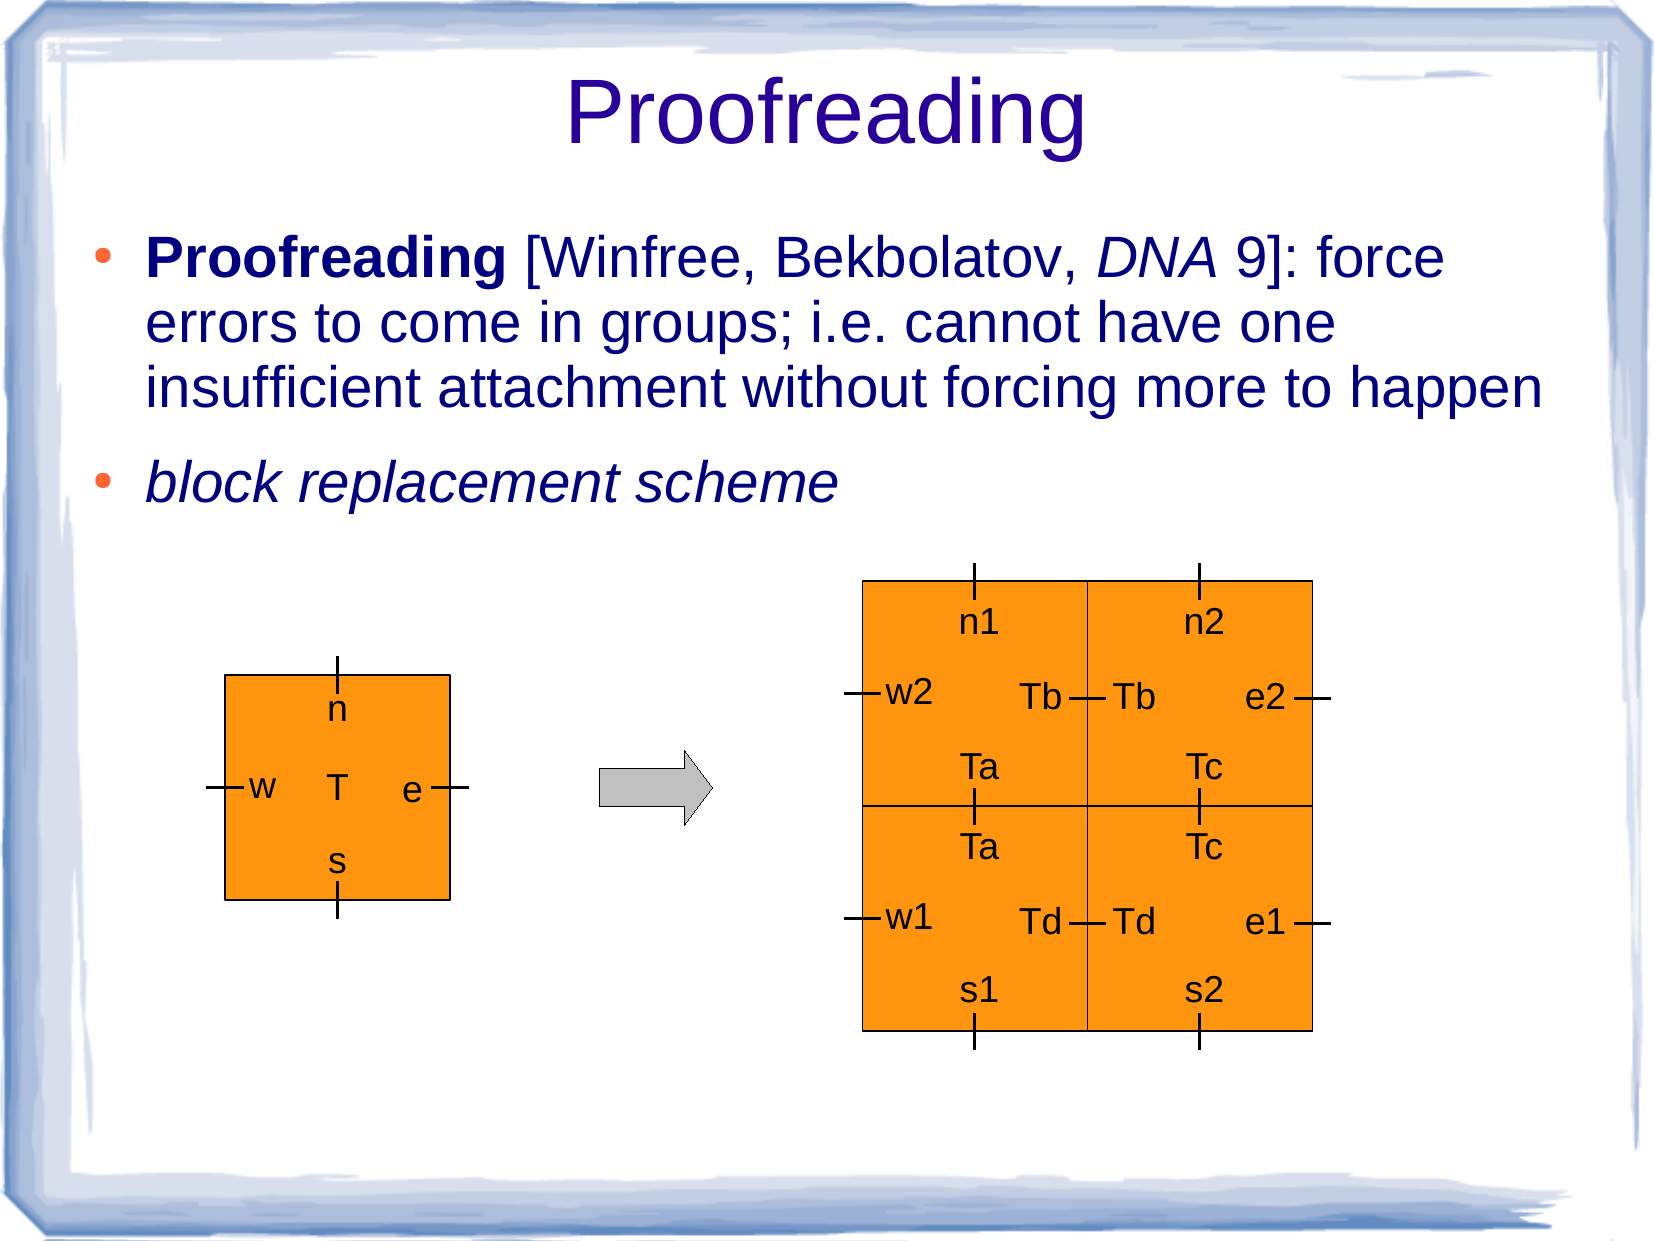

# Proofreading
Proofreading [Winfree, Bekbolatov, DNA 9]: force errors to come in groups; i.e. cannot have one insufficient attachment without forcing more to happen
block replacement scheme
n1
n2
w2
T
Tb
Tb
e2
n
Ta
Tc
w
e
Ta
Tc
s
w1
Td
Td
e1
s1
s2